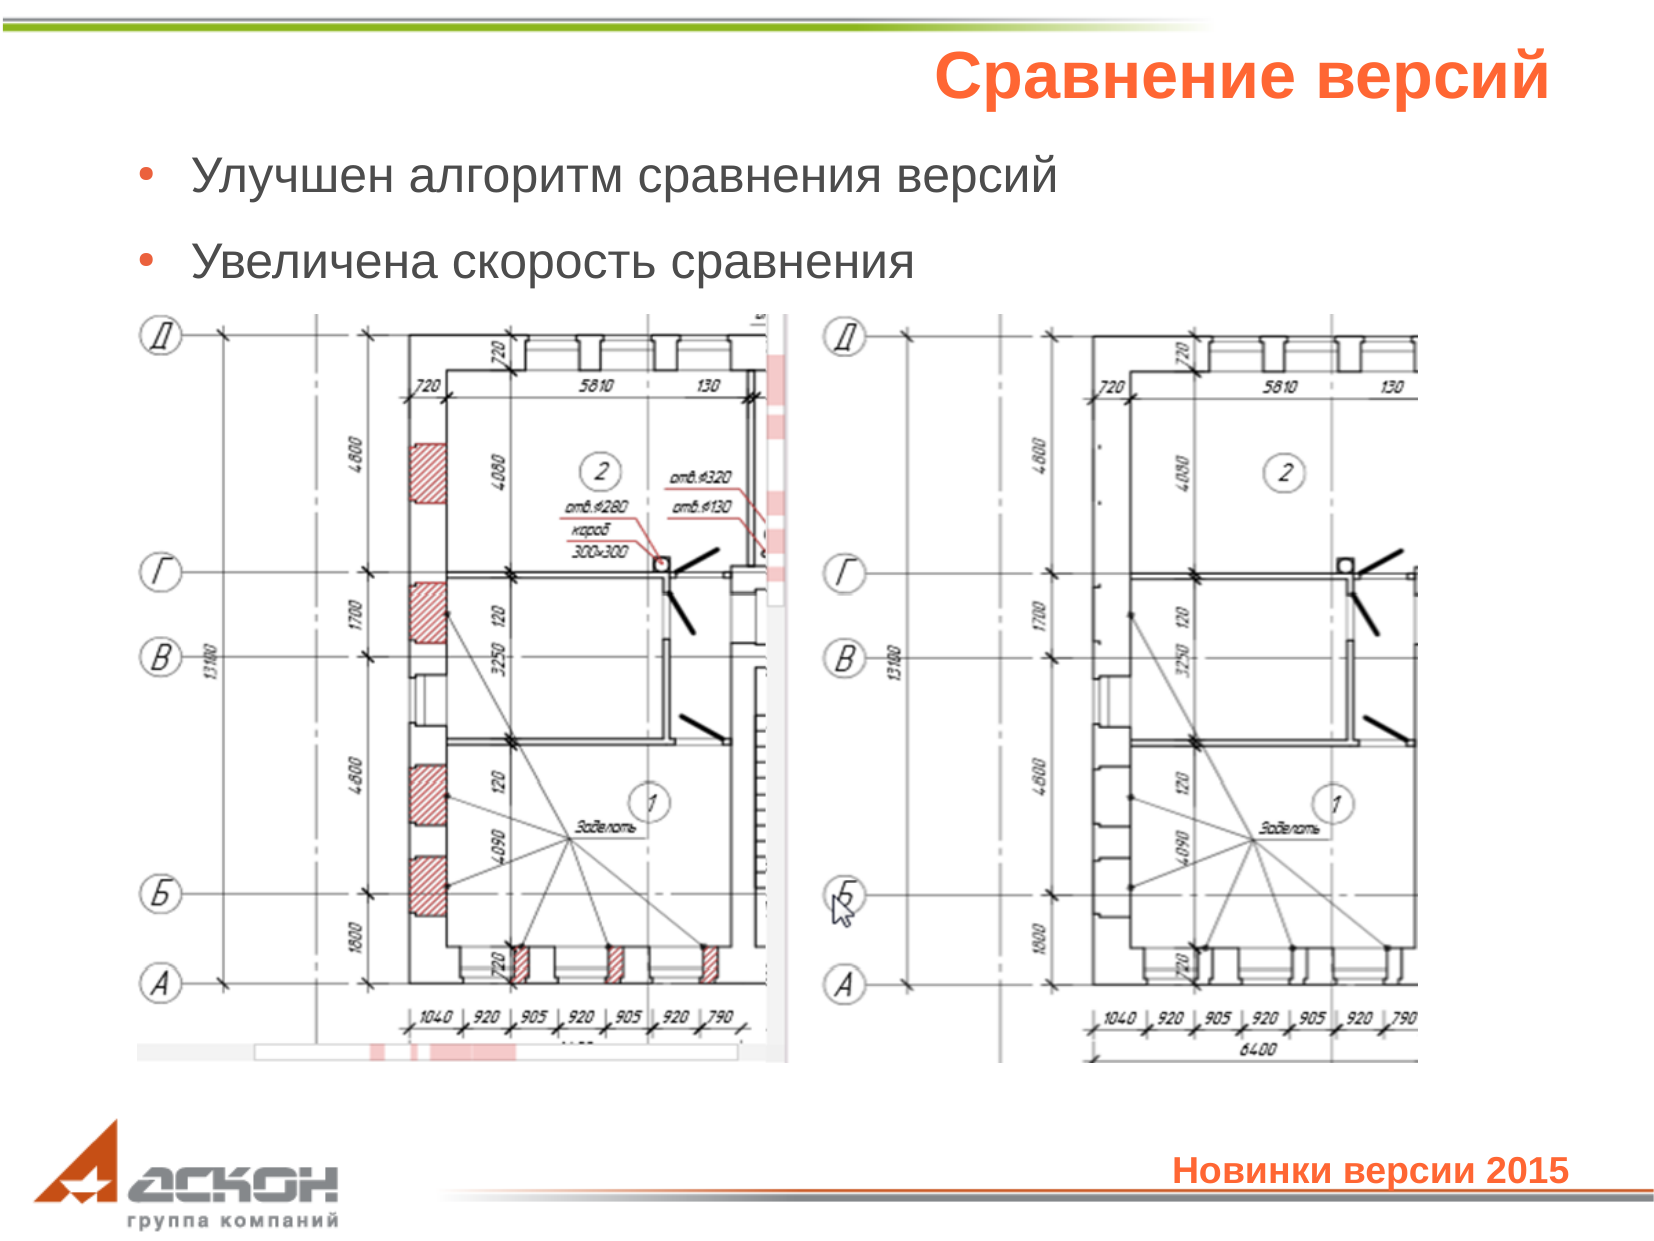

# Сравнение версий
Улучшен алгоритм сравнения версий
Увеличена скорость сравнения